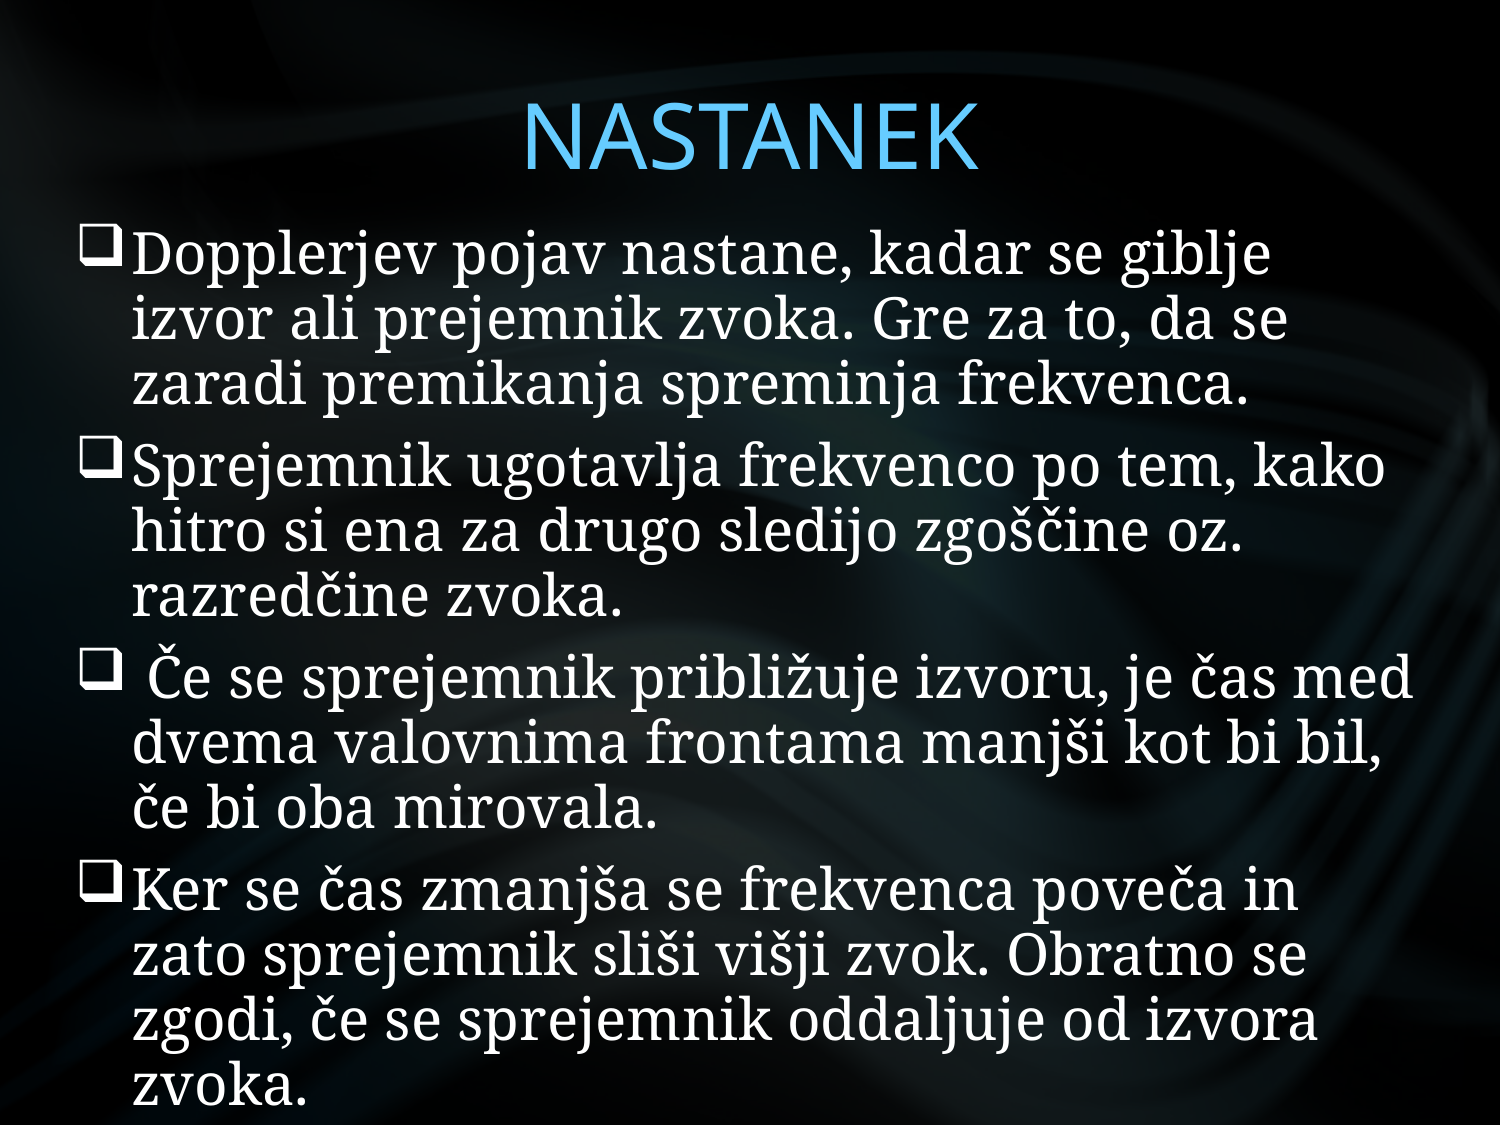

# NASTANEK
Dopplerjev pojav nastane, kadar se giblje izvor ali prejemnik zvoka. Gre za to, da se zaradi premikanja spreminja frekvenca.
Sprejemnik ugotavlja frekvenco po tem, kako hitro si ena za drugo sledijo zgoščine oz. razredčine zvoka.
 Če se sprejemnik približuje izvoru, je čas med dvema valovnima frontama manjši kot bi bil, če bi oba mirovala.
Ker se čas zmanjša se frekvenca poveča in zato sprejemnik sliši višji zvok. Obratno se zgodi, če se sprejemnik oddaljuje od izvora zvoka.